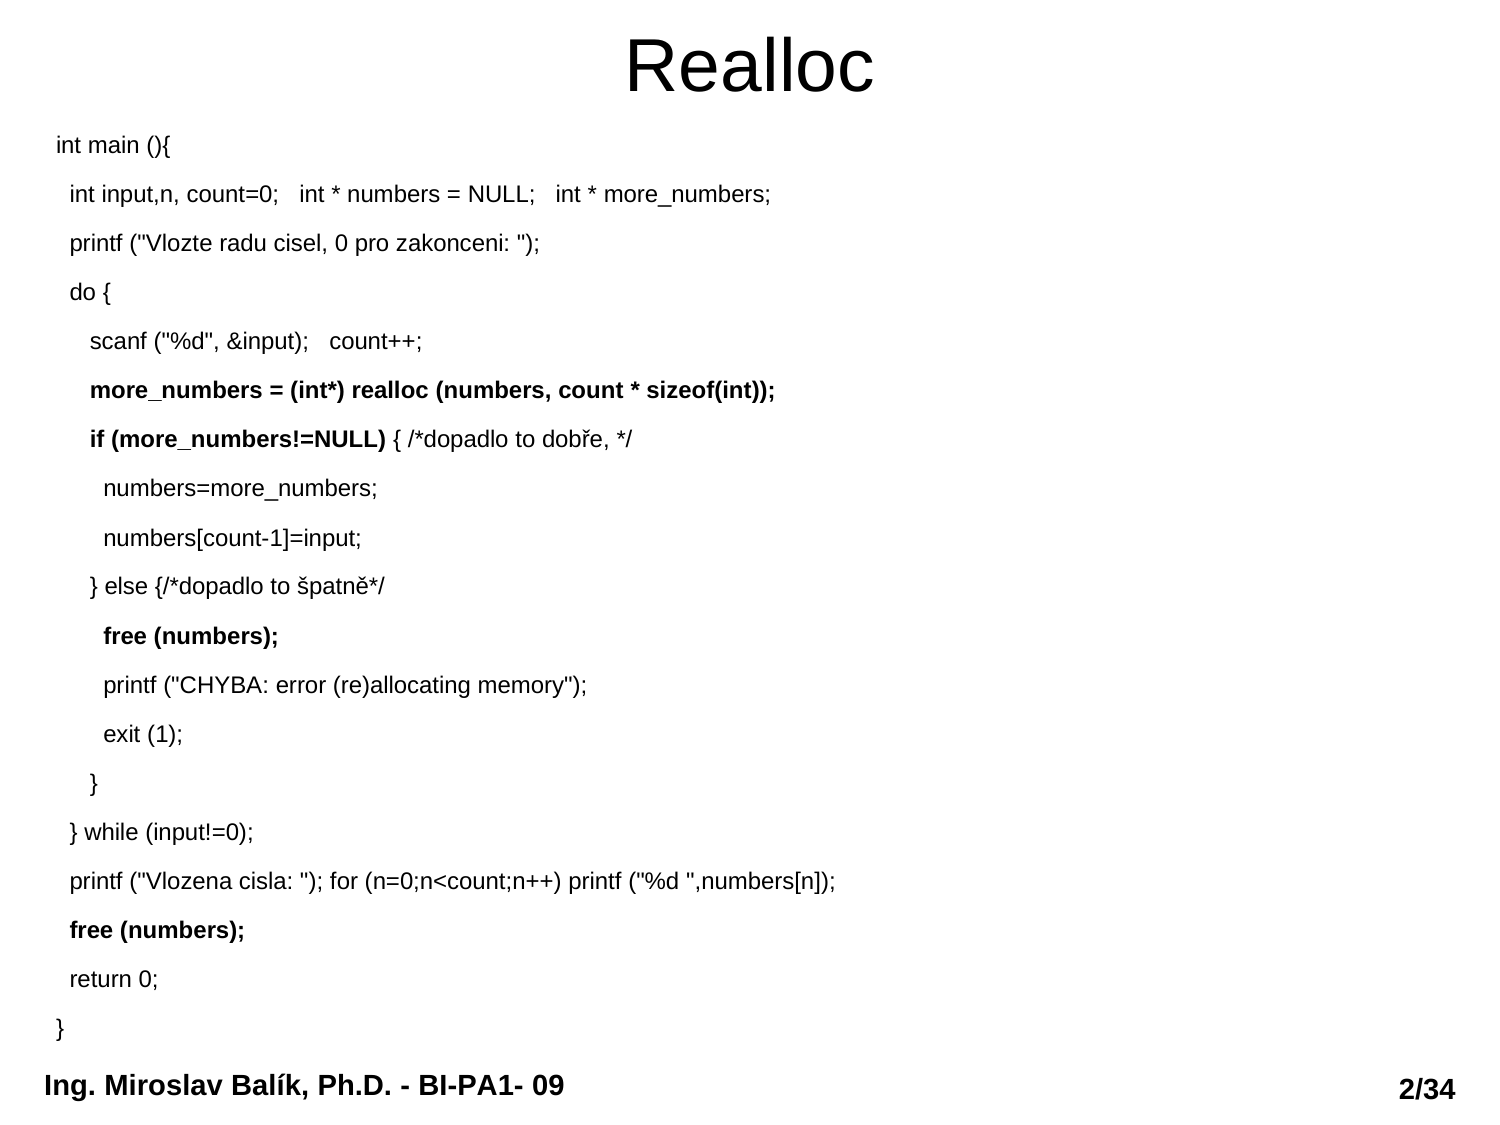

# Realloc
int main (){
 int input,n, count=0; int * numbers = NULL; int * more_numbers;
 printf ("Vlozte radu cisel, 0 pro zakonceni: ");
 do {
 scanf ("%d", &input); count++;
 more_numbers = (int*) realloc (numbers, count * sizeof(int));
 if (more_numbers!=NULL) { /*dopadlo to dobře, */
 numbers=more_numbers;
 numbers[count-1]=input;
 } else {/*dopadlo to špatně*/
 free (numbers);
 printf ("CHYBA: error (re)allocating memory");
 exit (1);
 }
 } while (input!=0);
 printf ("Vlozena cisla: "); for (n=0;n<count;n++) printf ("%d ",numbers[n]);
 free (numbers);
 return 0;
}
Ing. Miroslav Balík, Ph.D. - BI-PA1- 09